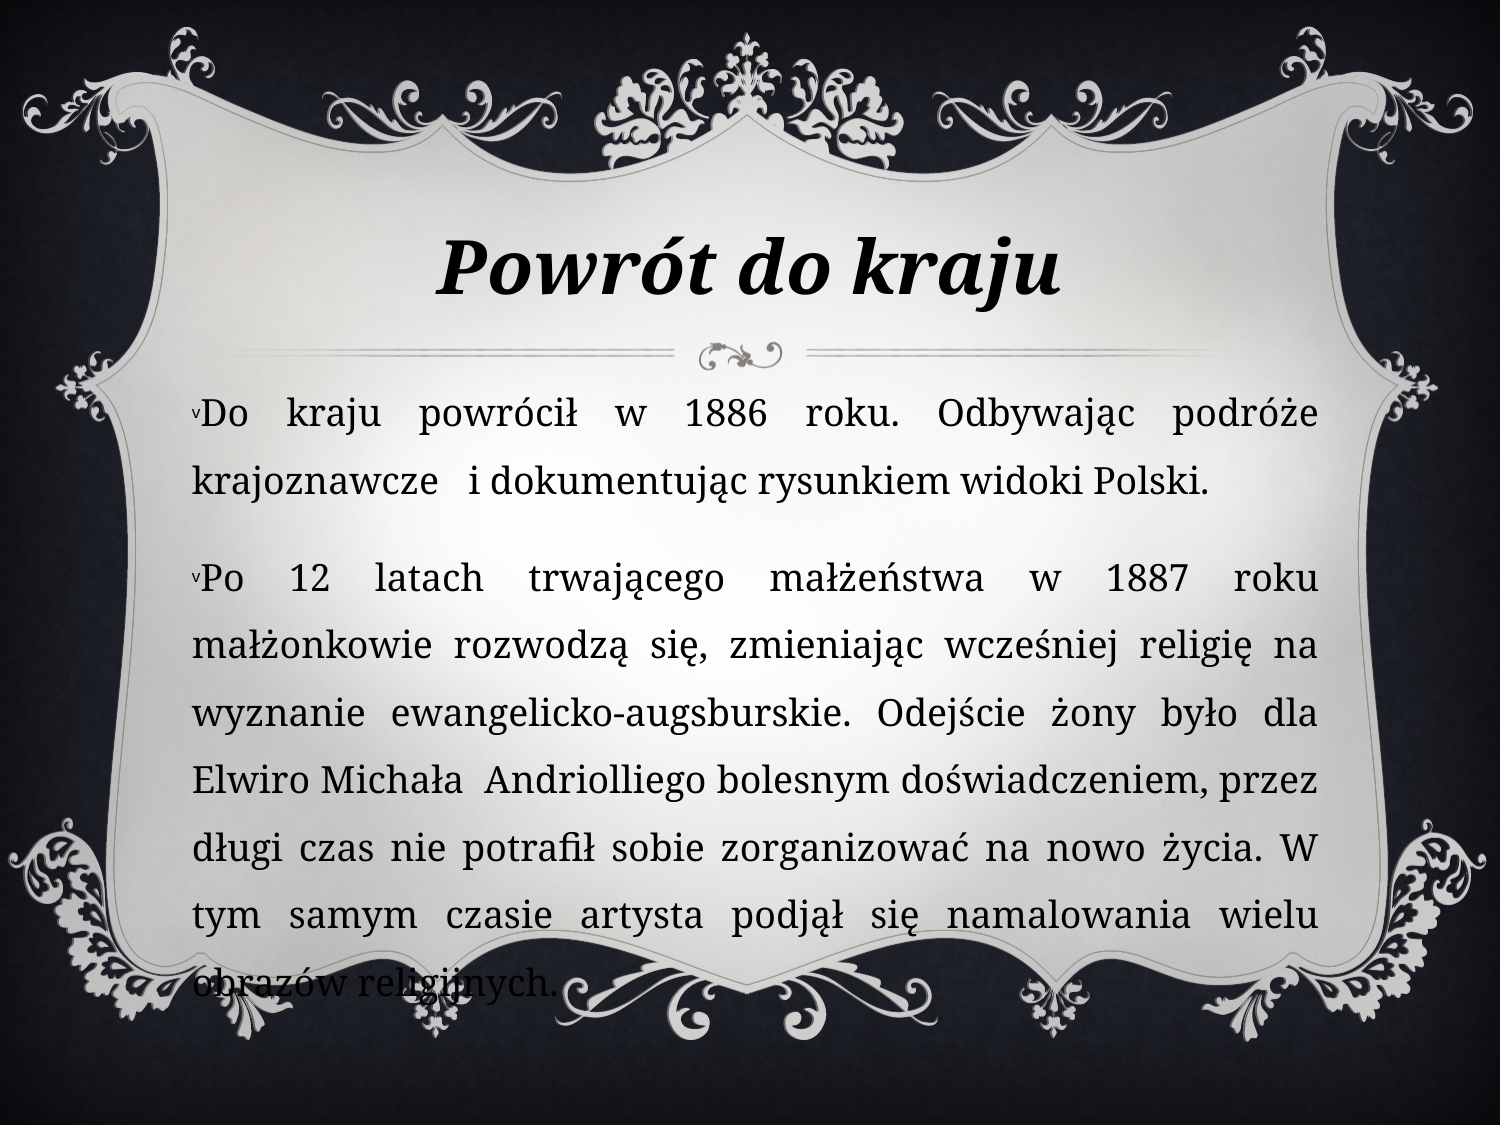

# Powrót do kraju
Do kraju powrócił w 1886 roku. Odbywając podróże krajoznawcze i dokumentując rysunkiem widoki Polski.
Po 12 latach trwającego małżeństwa w 1887 roku małżonkowie rozwodzą się, zmieniając wcześniej religię na wyznanie ewangelicko-augsburskie. Odejście żony było dla Elwiro Michała Andriolliego bolesnym doświadczeniem, przez długi czas nie potrafił sobie zorganizować na nowo życia. W tym samym czasie artysta podjął się namalowania wielu obrazów religijnych.